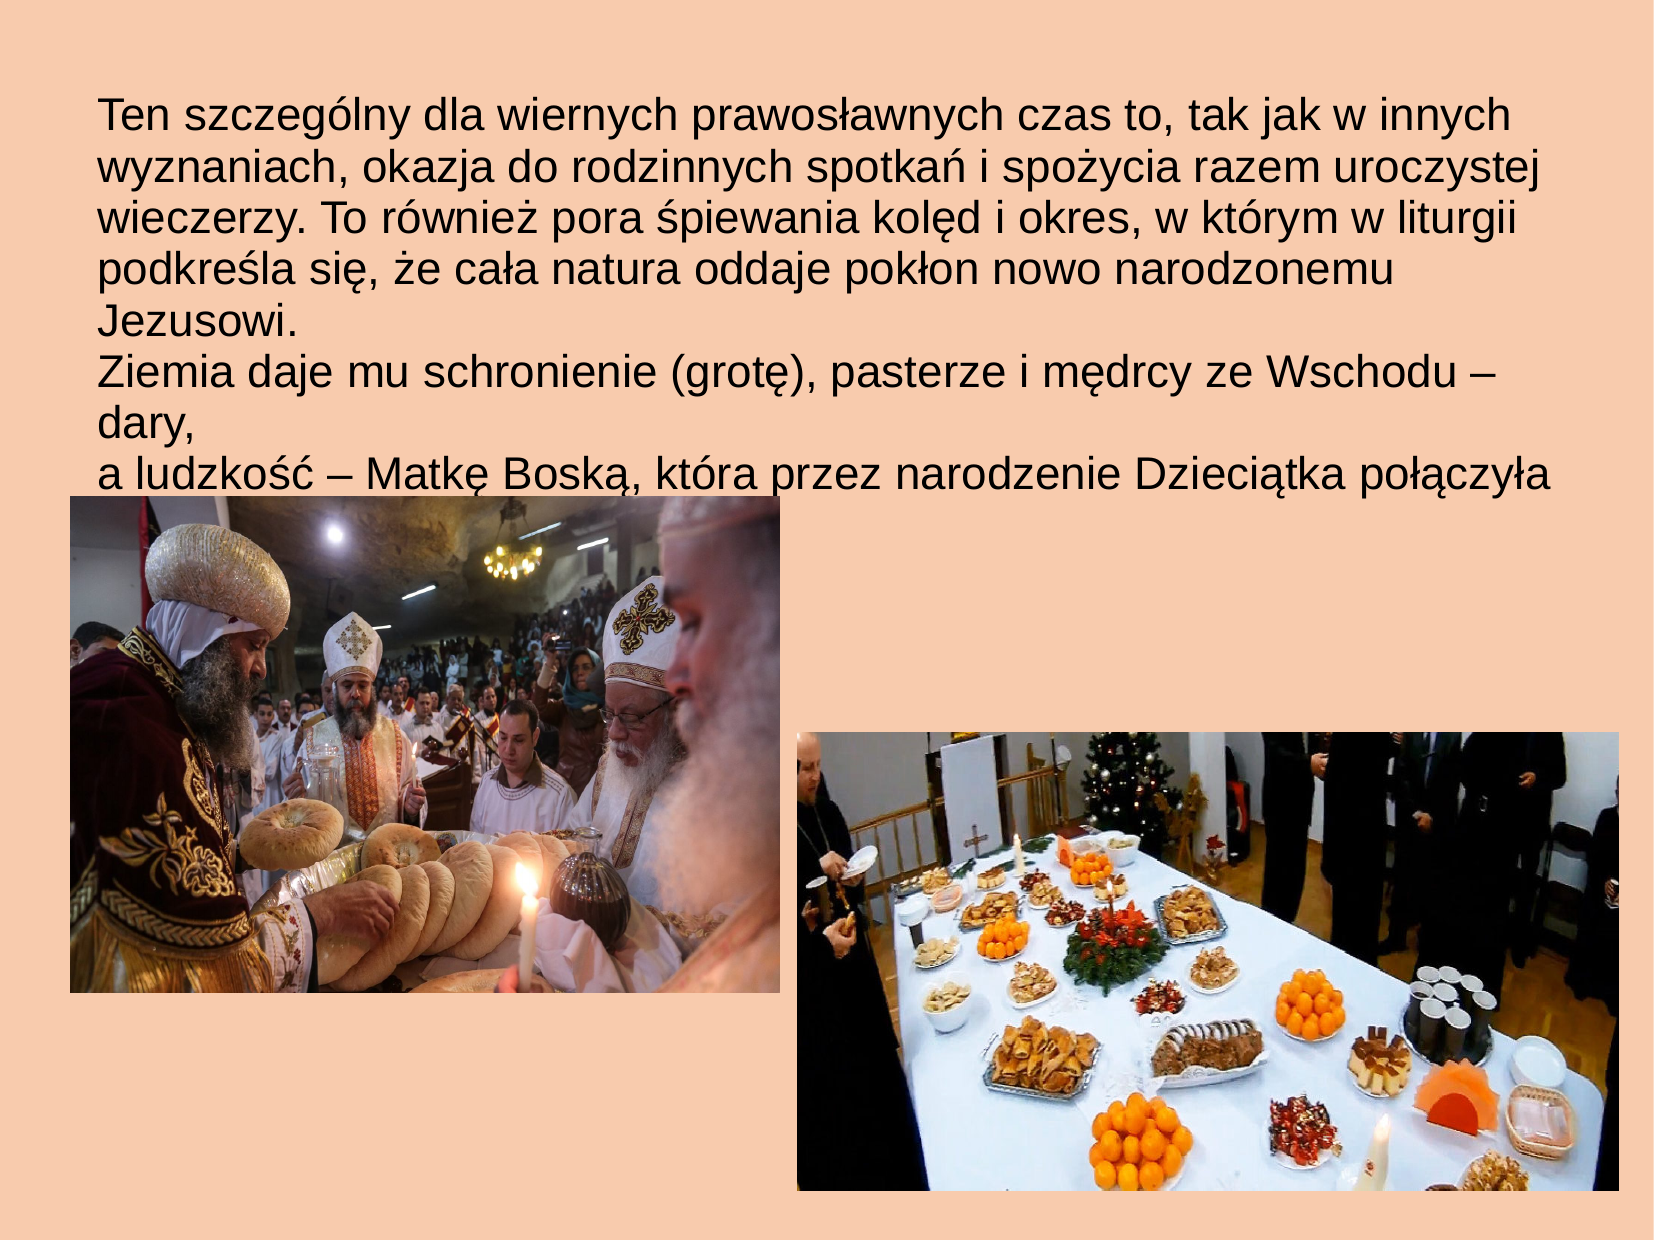

Ten szczególny dla wiernych prawosławnych czas to, tak jak w innych
wyznaniach, okazja do rodzinnych spotkań i spożycia razem uroczystej
wieczerzy. To również pora śpiewania kolęd i okres, w którym w liturgii
podkreśla się, że cała natura oddaje pokłon nowo narodzonemu Jezusowi.
Ziemia daje mu schronienie (grotę), pasterze i mędrcy ze Wschodu – dary,
a ludzkość – Matkę Boską, która przez narodzenie Dzieciątka połączyła
niebo i ziemię.